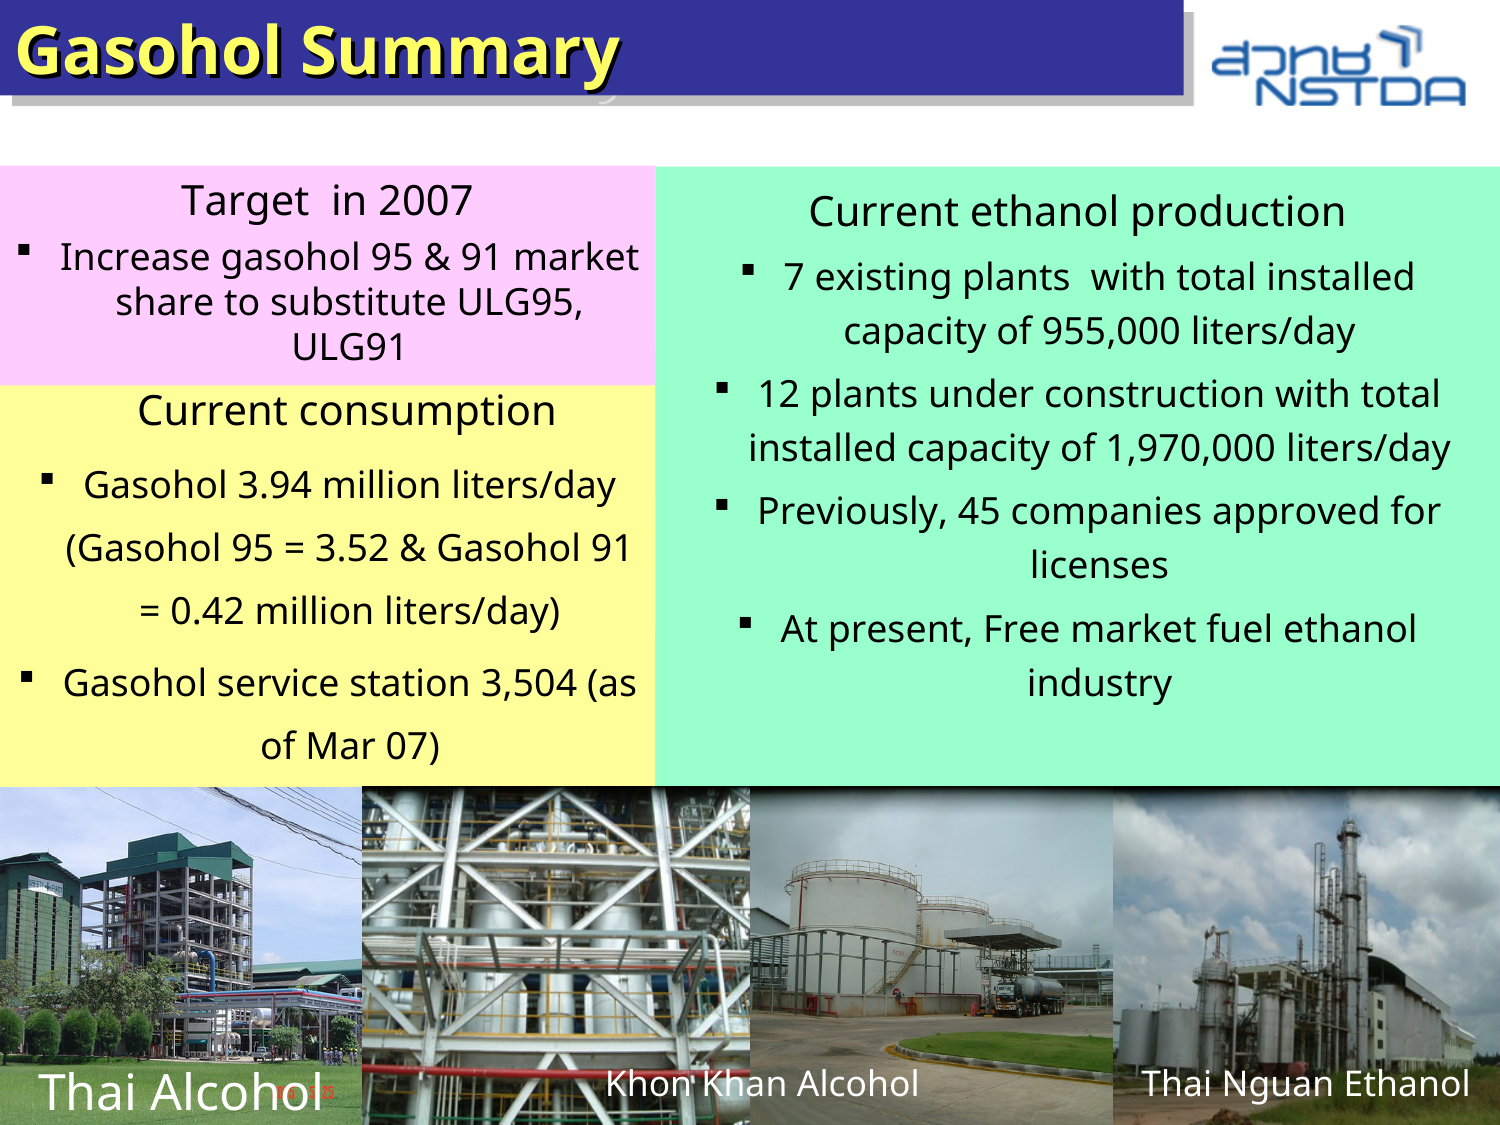

Gasohol Summary
Target in 2007
Increase gasohol 95 & 91 market share to substitute ULG95, ULG91
Current ethanol production
7 existing plants with total installed capacity of 955,000 liters/day
12 plants under construction with total installed capacity of 1,970,000 liters/day
Previously, 45 companies approved for licenses
At present, Free market fuel ethanol industry
 Current consumption
Gasohol 3.94 million liters/day
(Gasohol 95 = 3.52 & Gasohol 91 = 0.42 million liters/day)
Gasohol service station 3,504 (as of Mar 07)
Thai Alcohol
Khon Khan Alcohol
Thai Nguan Ethanol